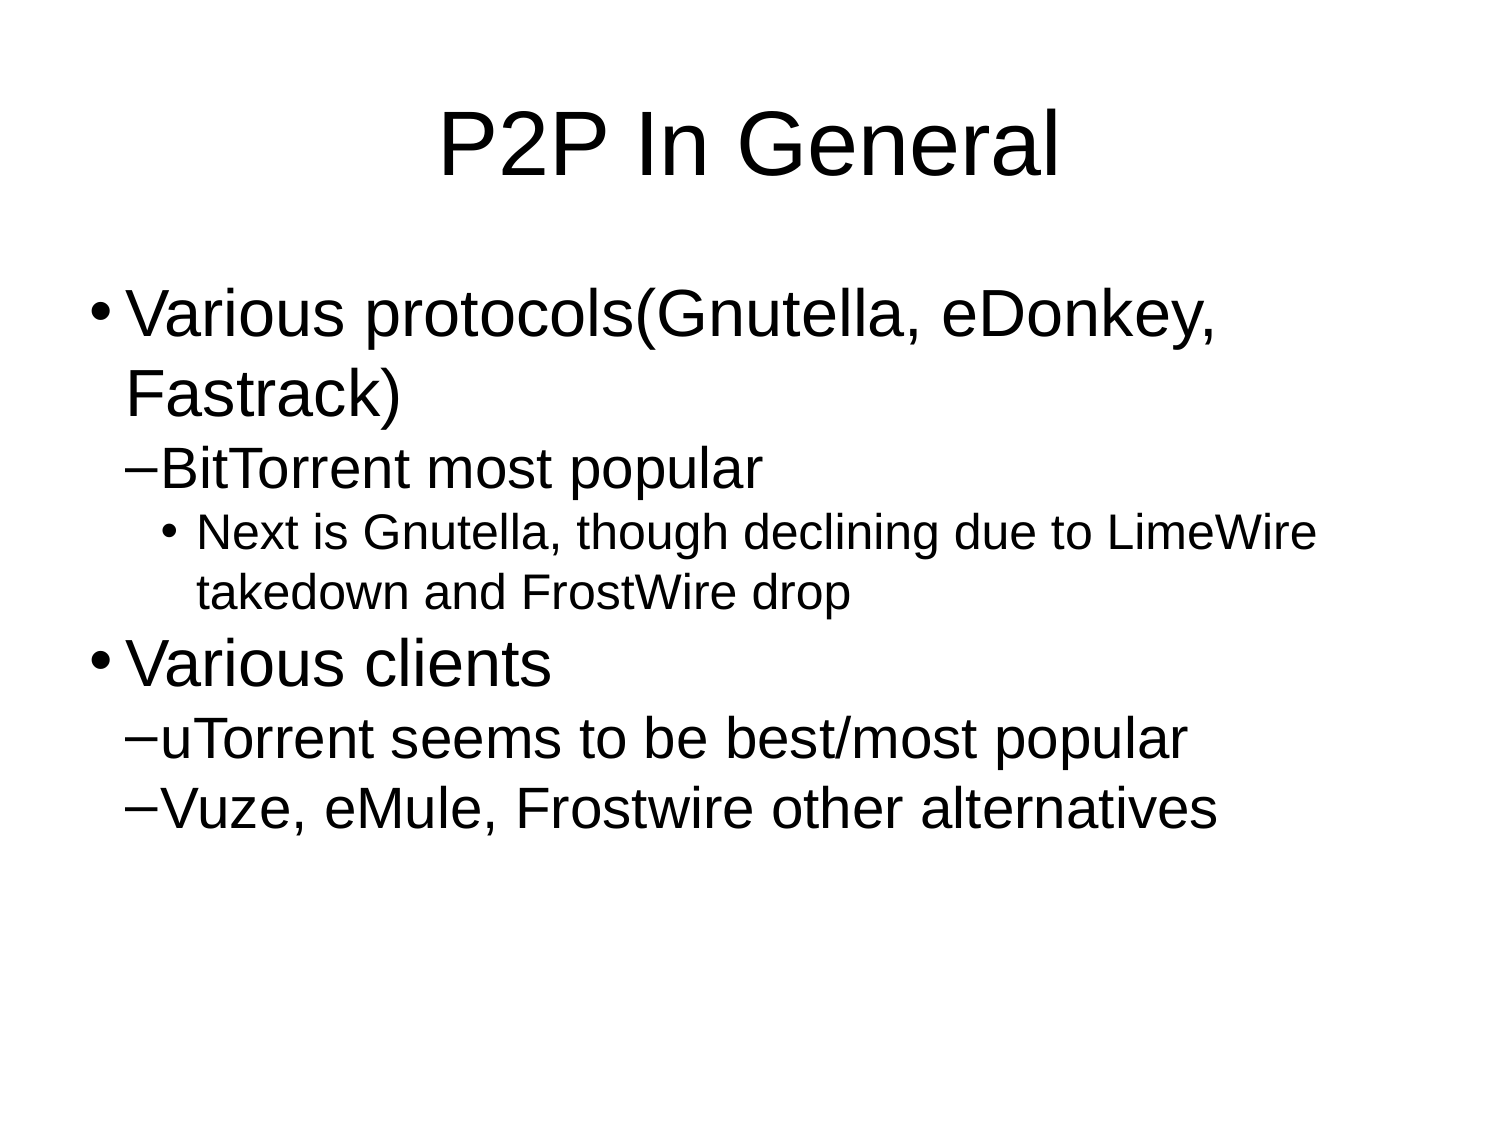

P2P In General
Various protocols(Gnutella, eDonkey, Fastrack)
BitTorrent most popular
Next is Gnutella, though declining due to LimeWire takedown and FrostWire drop
Various clients
uTorrent seems to be best/most popular
Vuze, eMule, Frostwire other alternatives